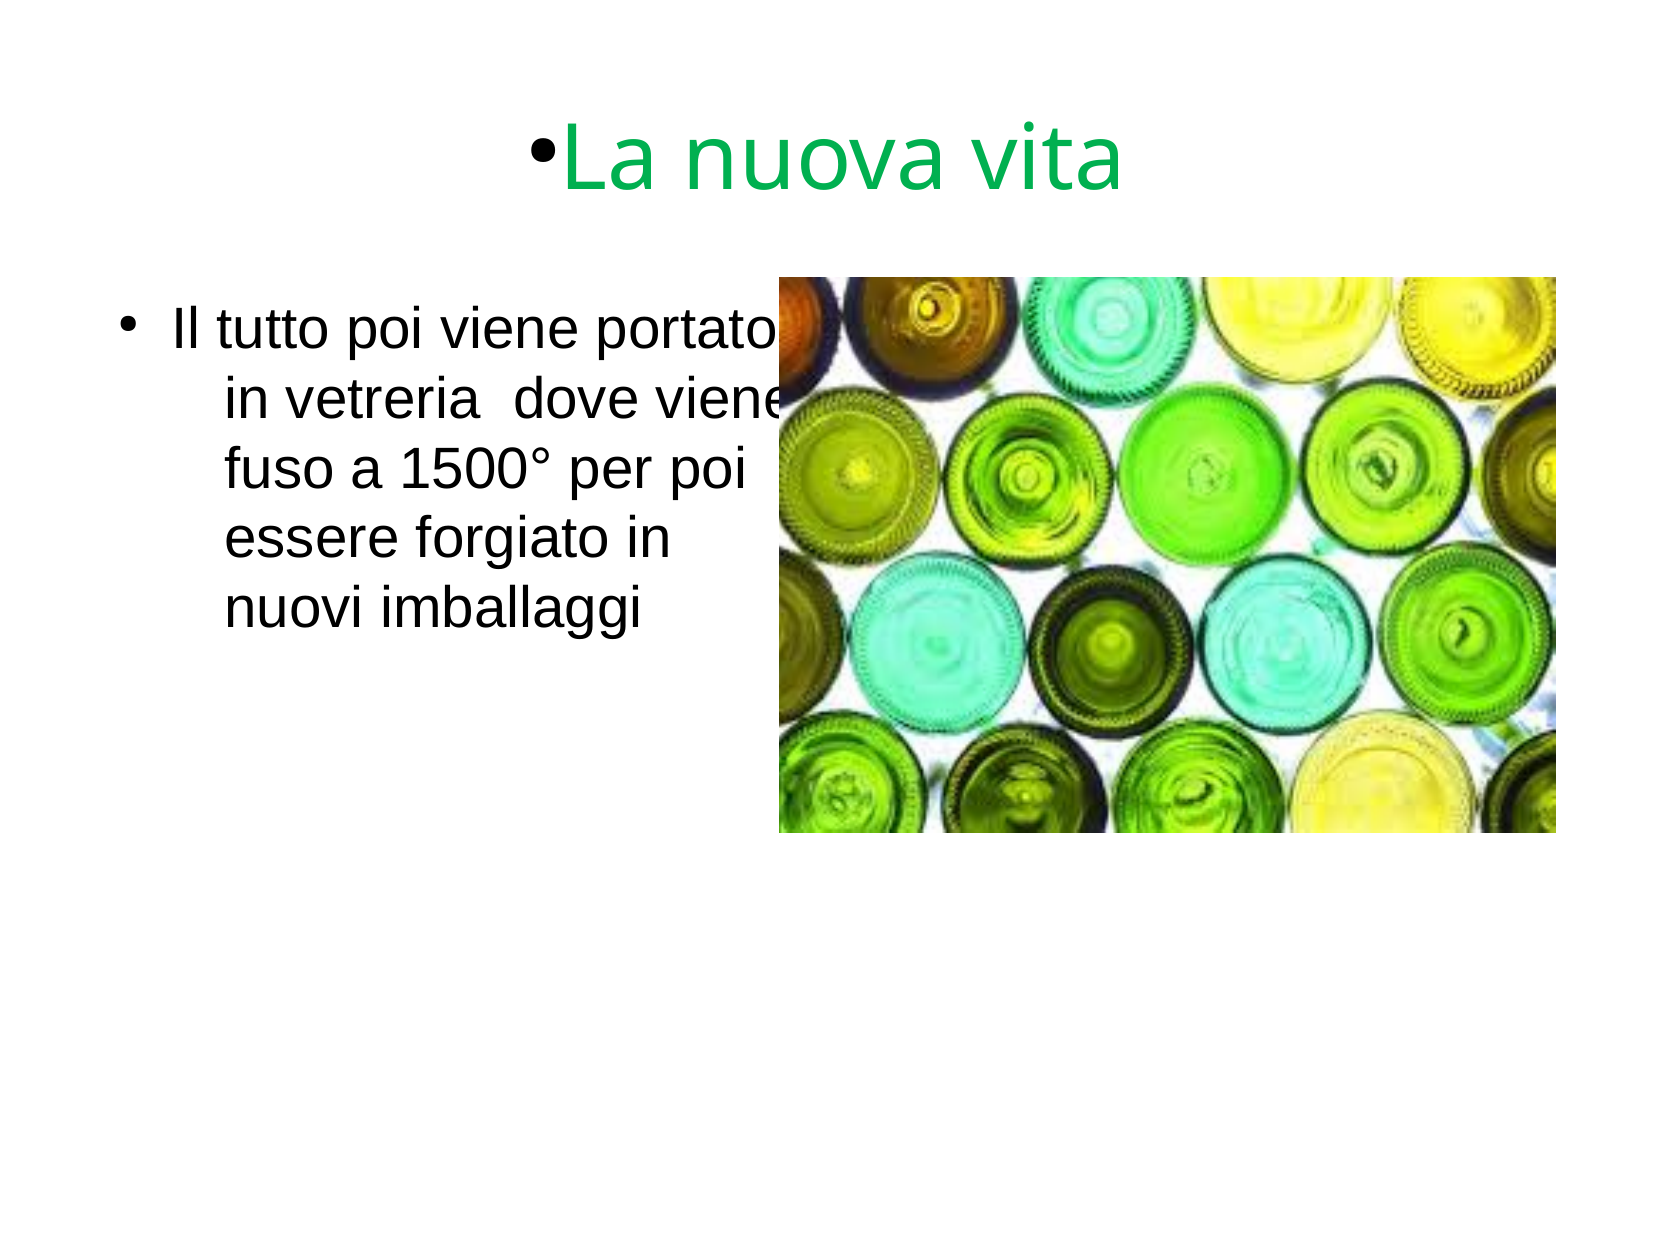

# La nuova vita
Il tutto poi viene portato in vetreria dove viene fuso a 1500° per poi essere forgiato in nuovi imballaggi